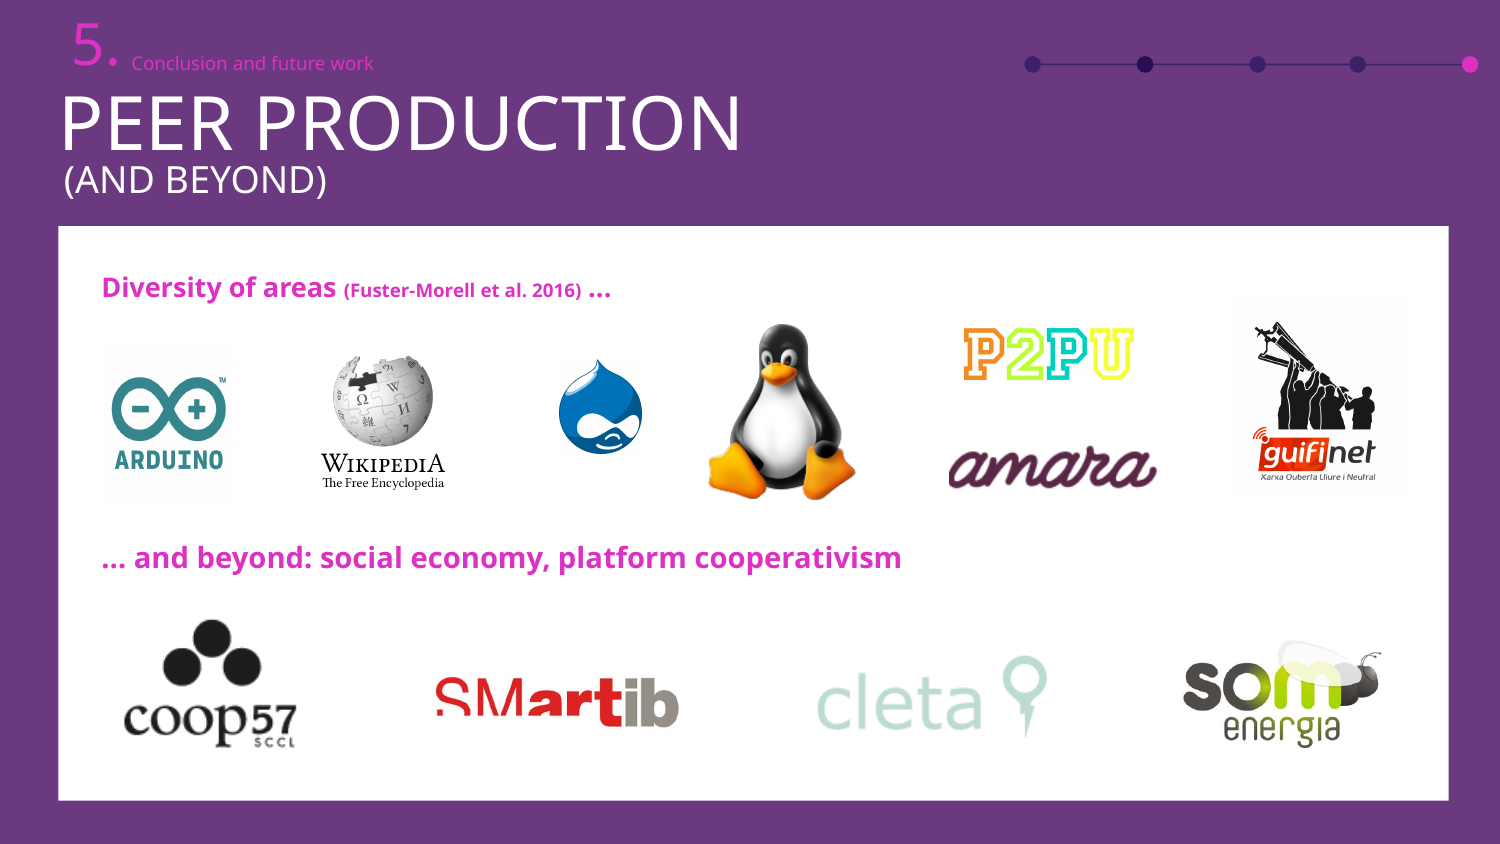

5.
Conclusion and future work
PEER PRODUCTION
(AND BEYOND)
Diversity of areas (Fuster-Morell et al. 2016) ...
# … and beyond: social economy, platform cooperativism